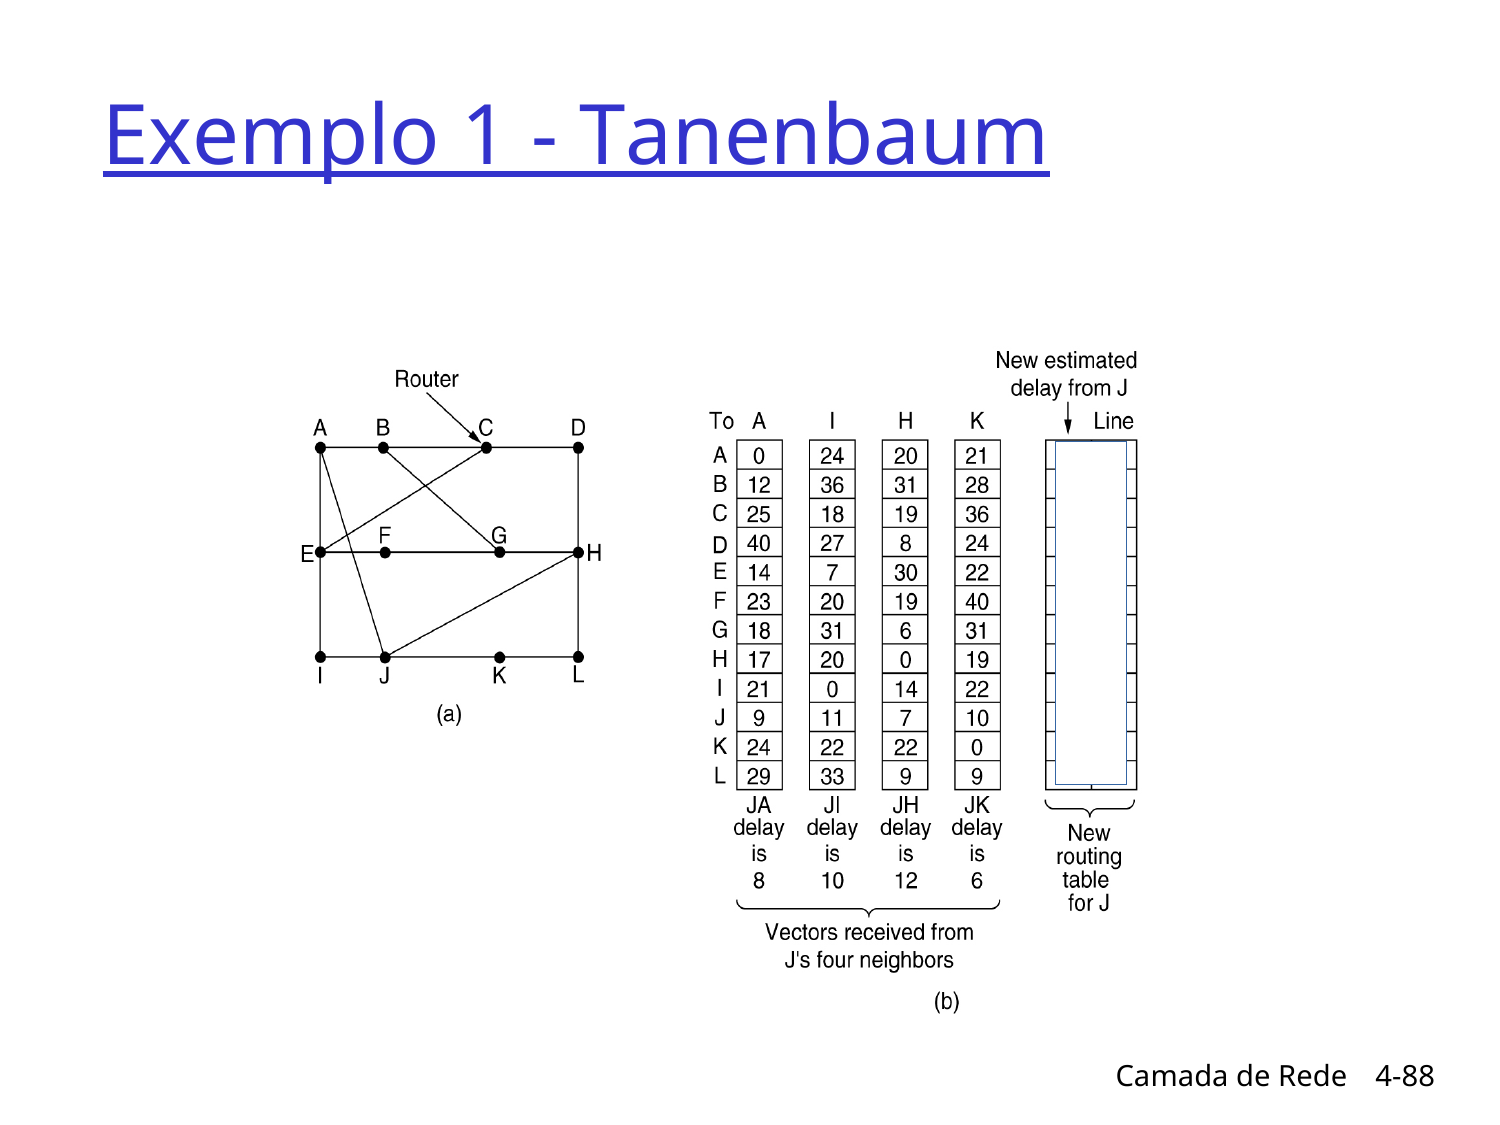

Exemplo 1 - Tanenbaum
Camada de Rede